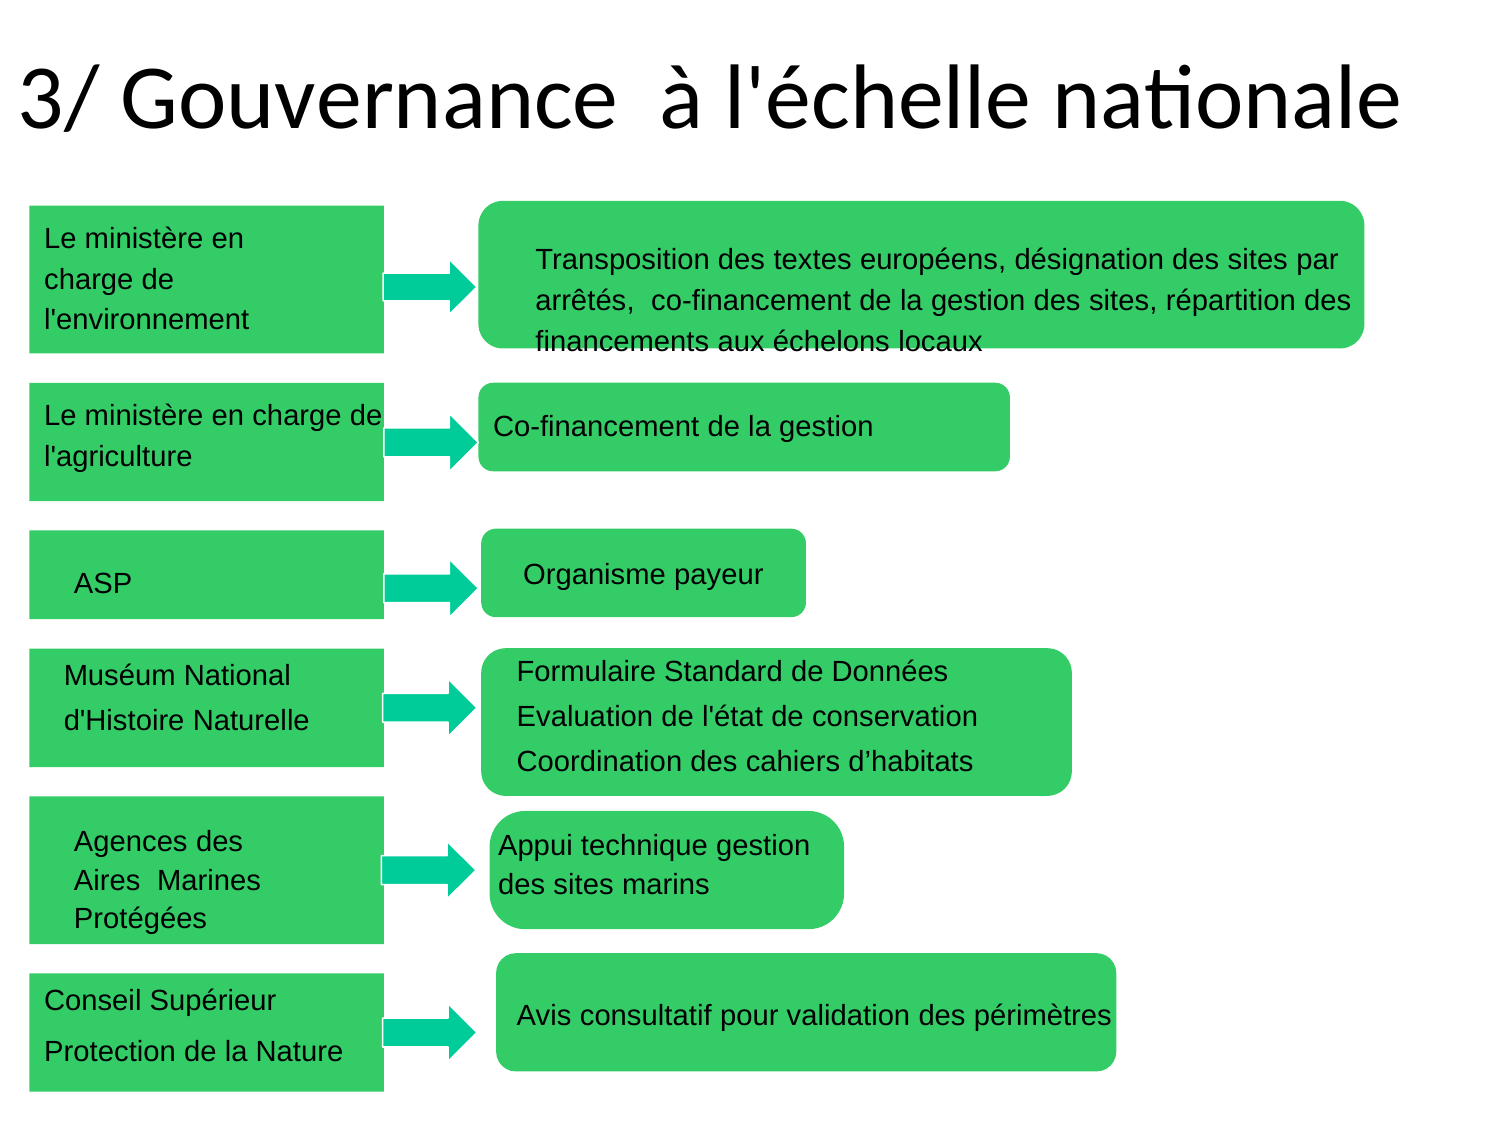

# 3/ Gouvernance à l'échelle nationale
Le ministère en charge de
l'environnement
Transposition des textes européens, désignation des sites par arrêtés, co-financement de la gestion des sites, répartition des financements aux échelons locaux
Le ministère en charge de l'agriculture
Co-financement de la gestion
Organisme payeur
ASP
Formulaire Standard de Données
Evaluation de l'état de conservation
Coordination des cahiers d’habitats
Muséum National
d'Histoire Naturelle
Agences des
Aires Marines
Protégées
Appui technique gestion
des sites marins
Conseil Supérieur
Protection de la Nature
Avis consultatif pour validation des périmètres